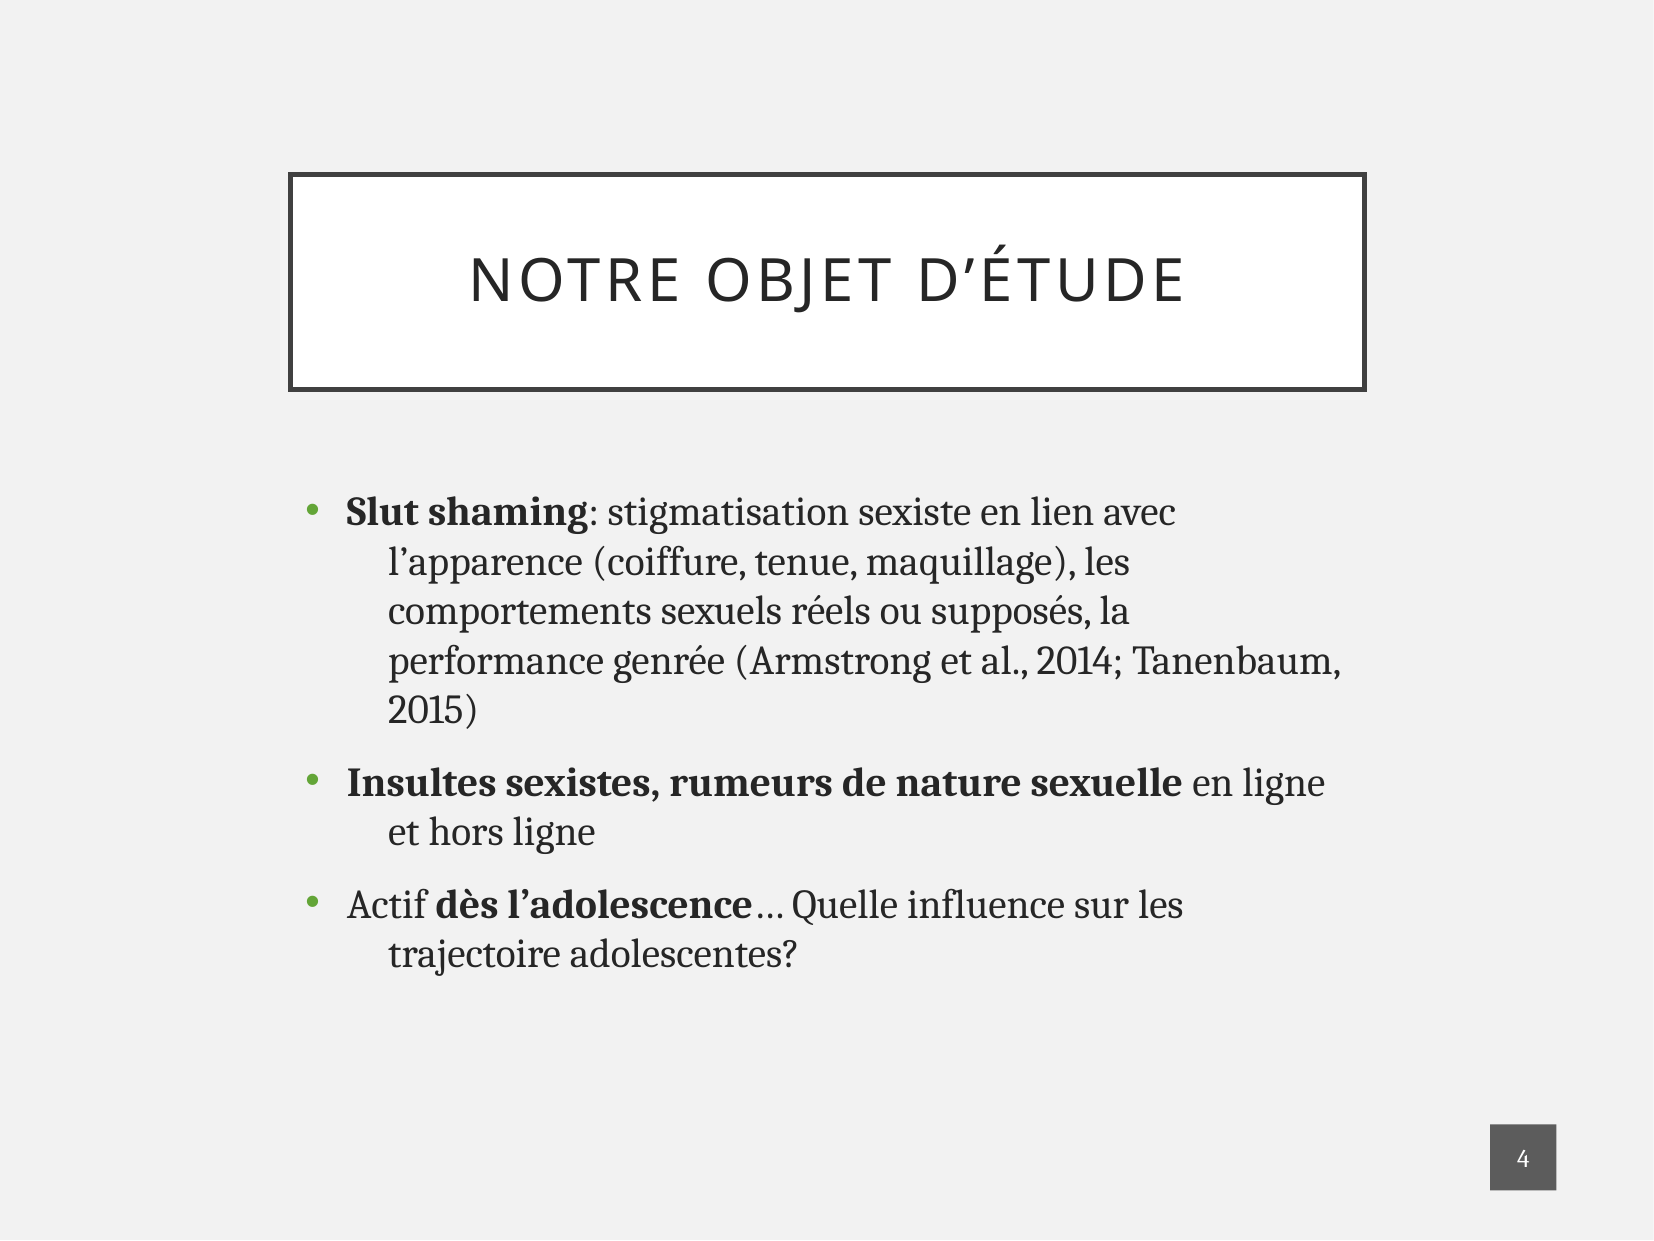

# Notre objet d’étude
Slut shaming: stigmatisation sexiste en lien avec l’apparence (coiffure, tenue, maquillage), les comportements sexuels réels ou supposés, la performance genrée (Armstrong et al., 2014; Tanenbaum, 2015)
Insultes sexistes, rumeurs de nature sexuelle en ligne et hors ligne
Actif dès l’adolescence… Quelle influence sur les trajectoire adolescentes?